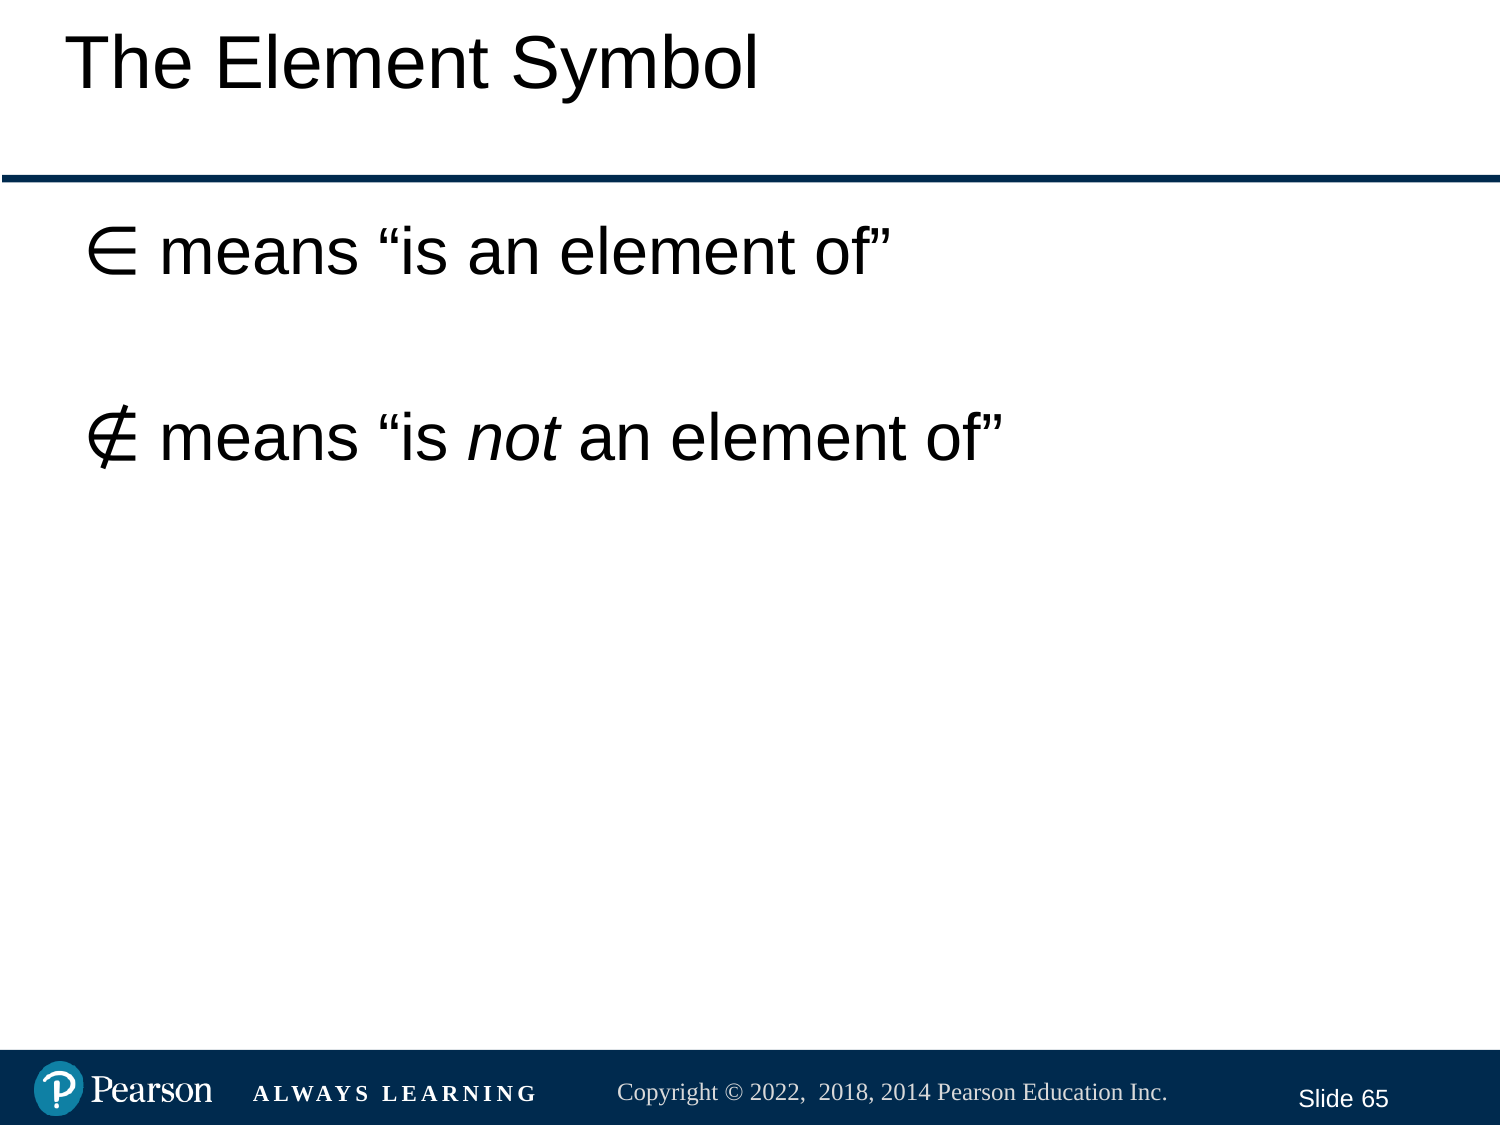

# The Element Symbol
 ∈ means “is an element of”
 ∉ means “is not an element of”